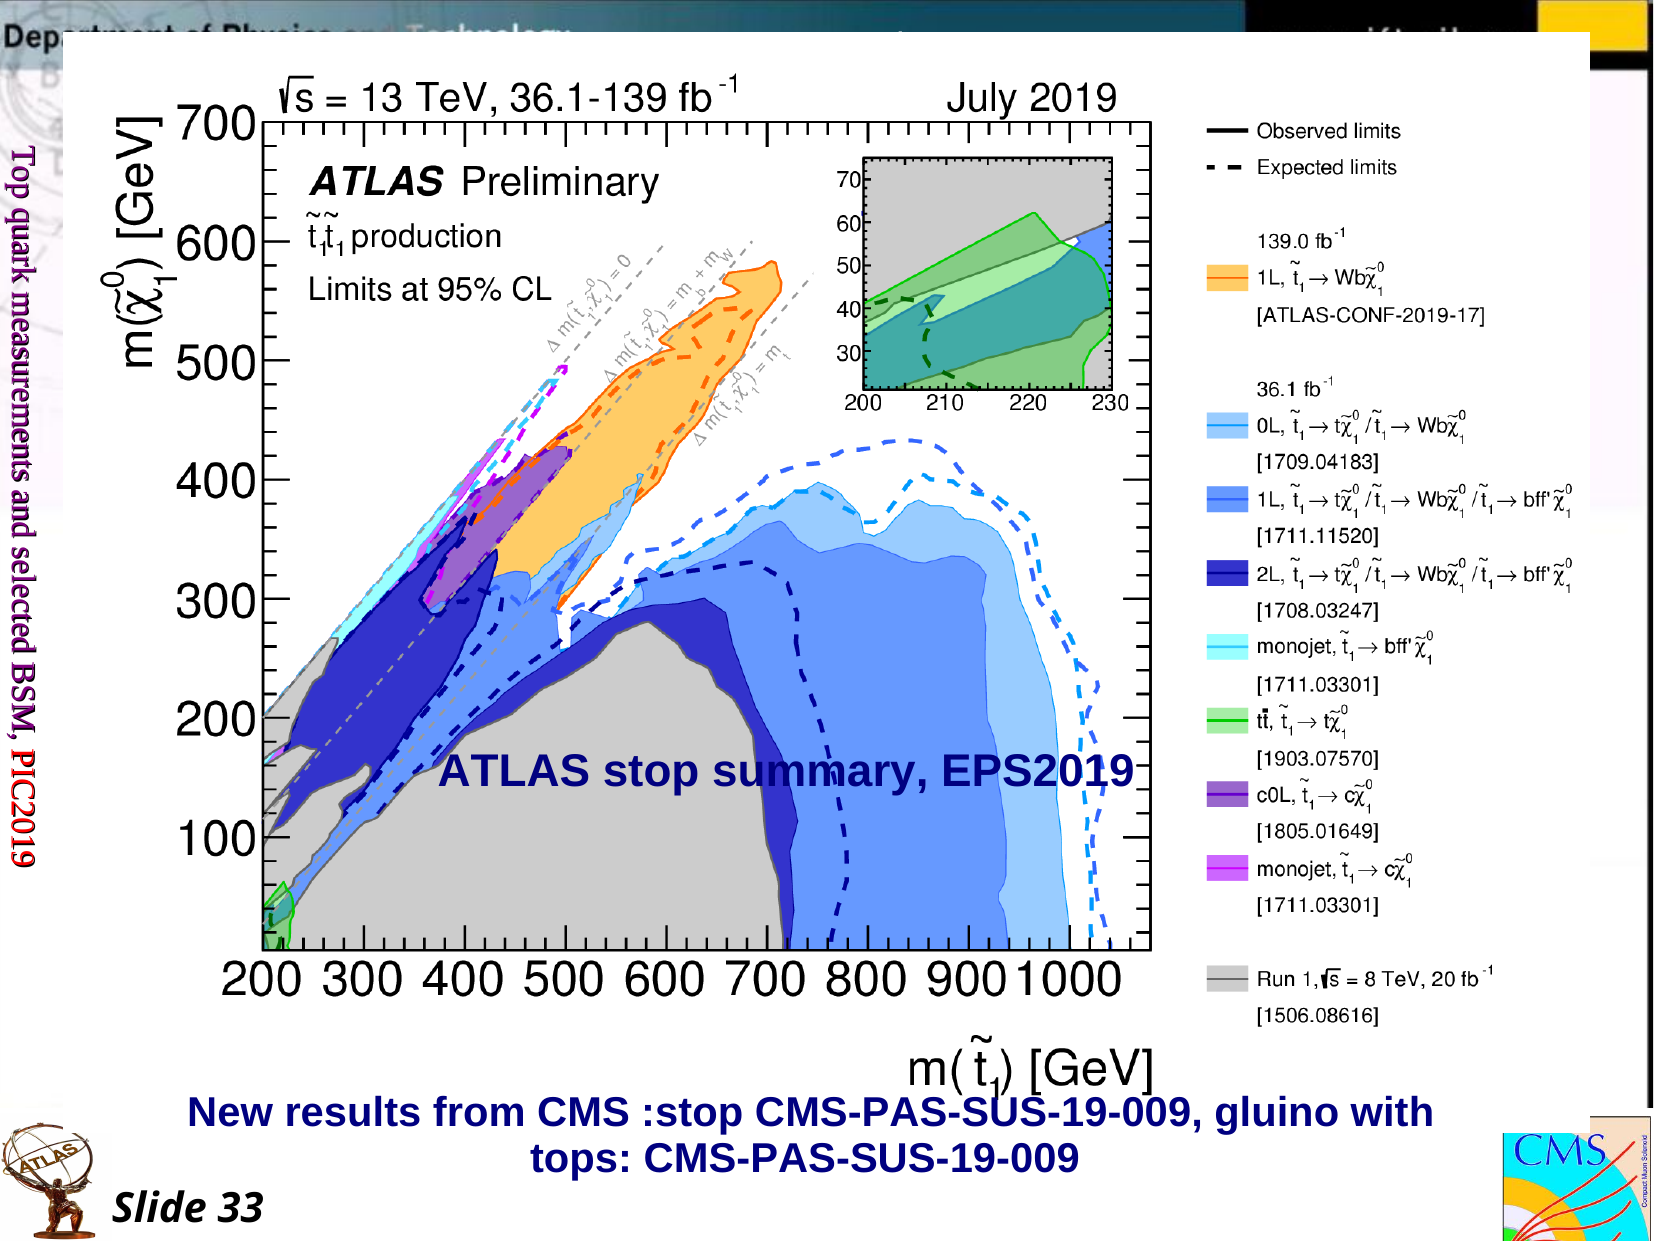

# ATLAS stop summary, EPS2019
New results from CMS :stop CMS-PAS-SUS-19-009, gluino with tops: CMS-PAS-SUS-19-009
Slide 33